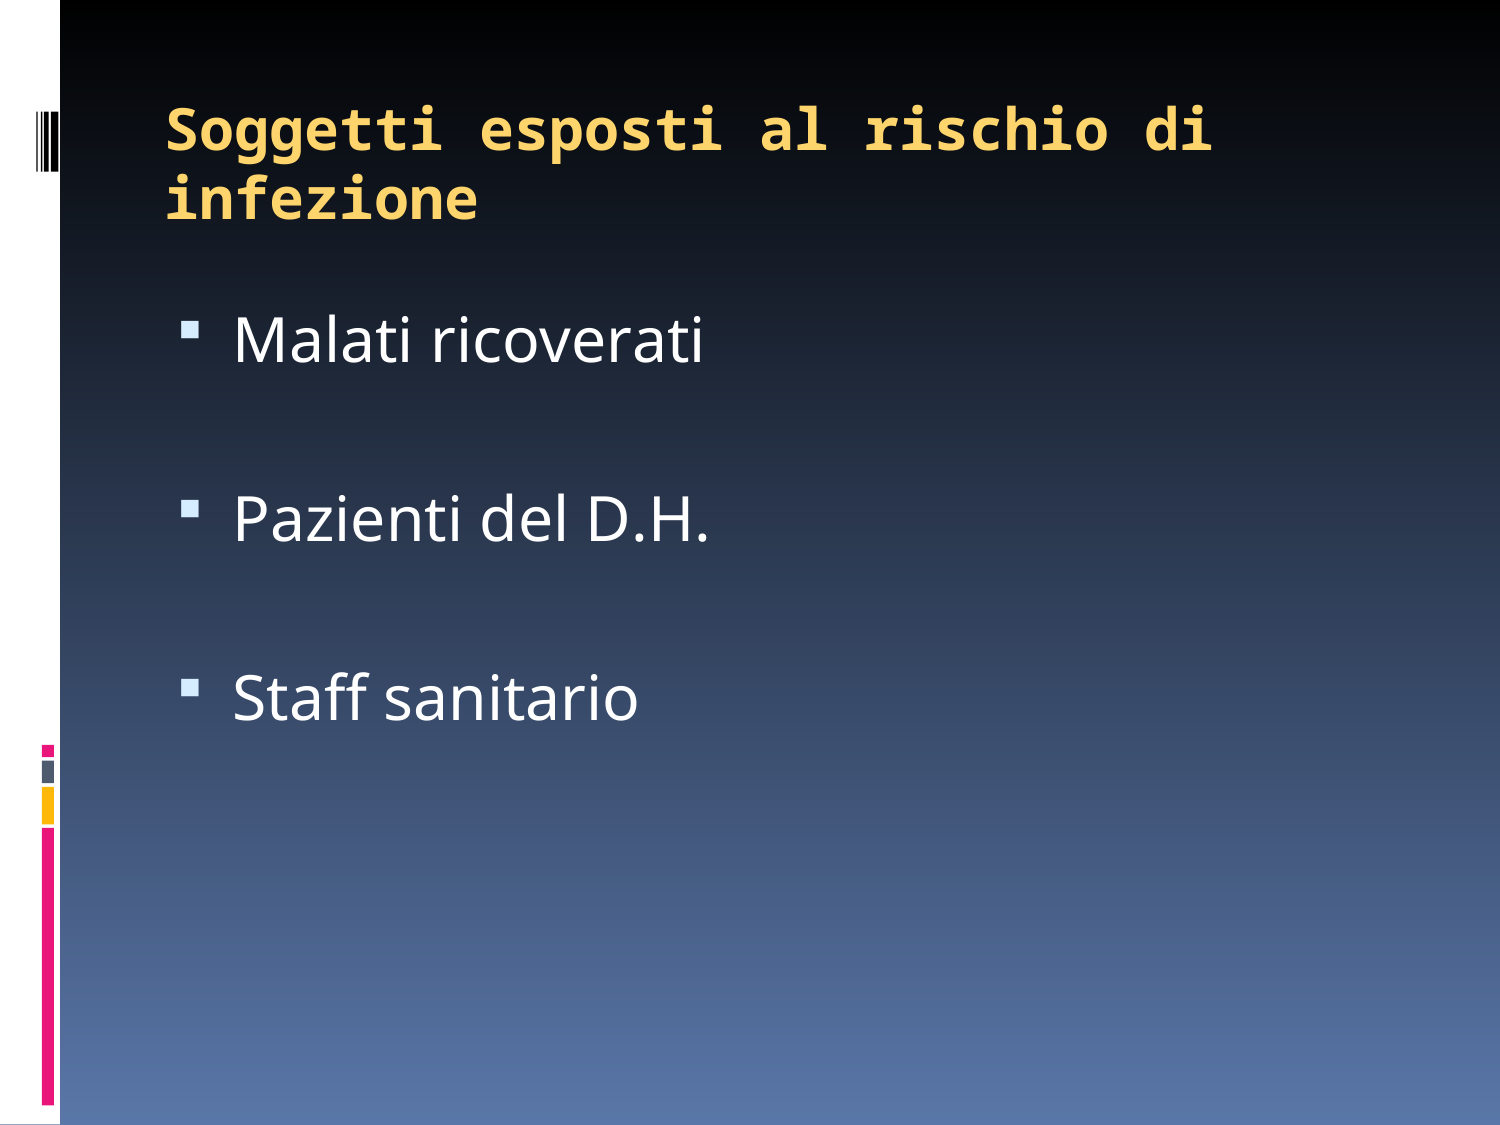

# Soggetti esposti al rischio di infezione
Malati ricoverati
Pazienti del D.H.
Staff sanitario